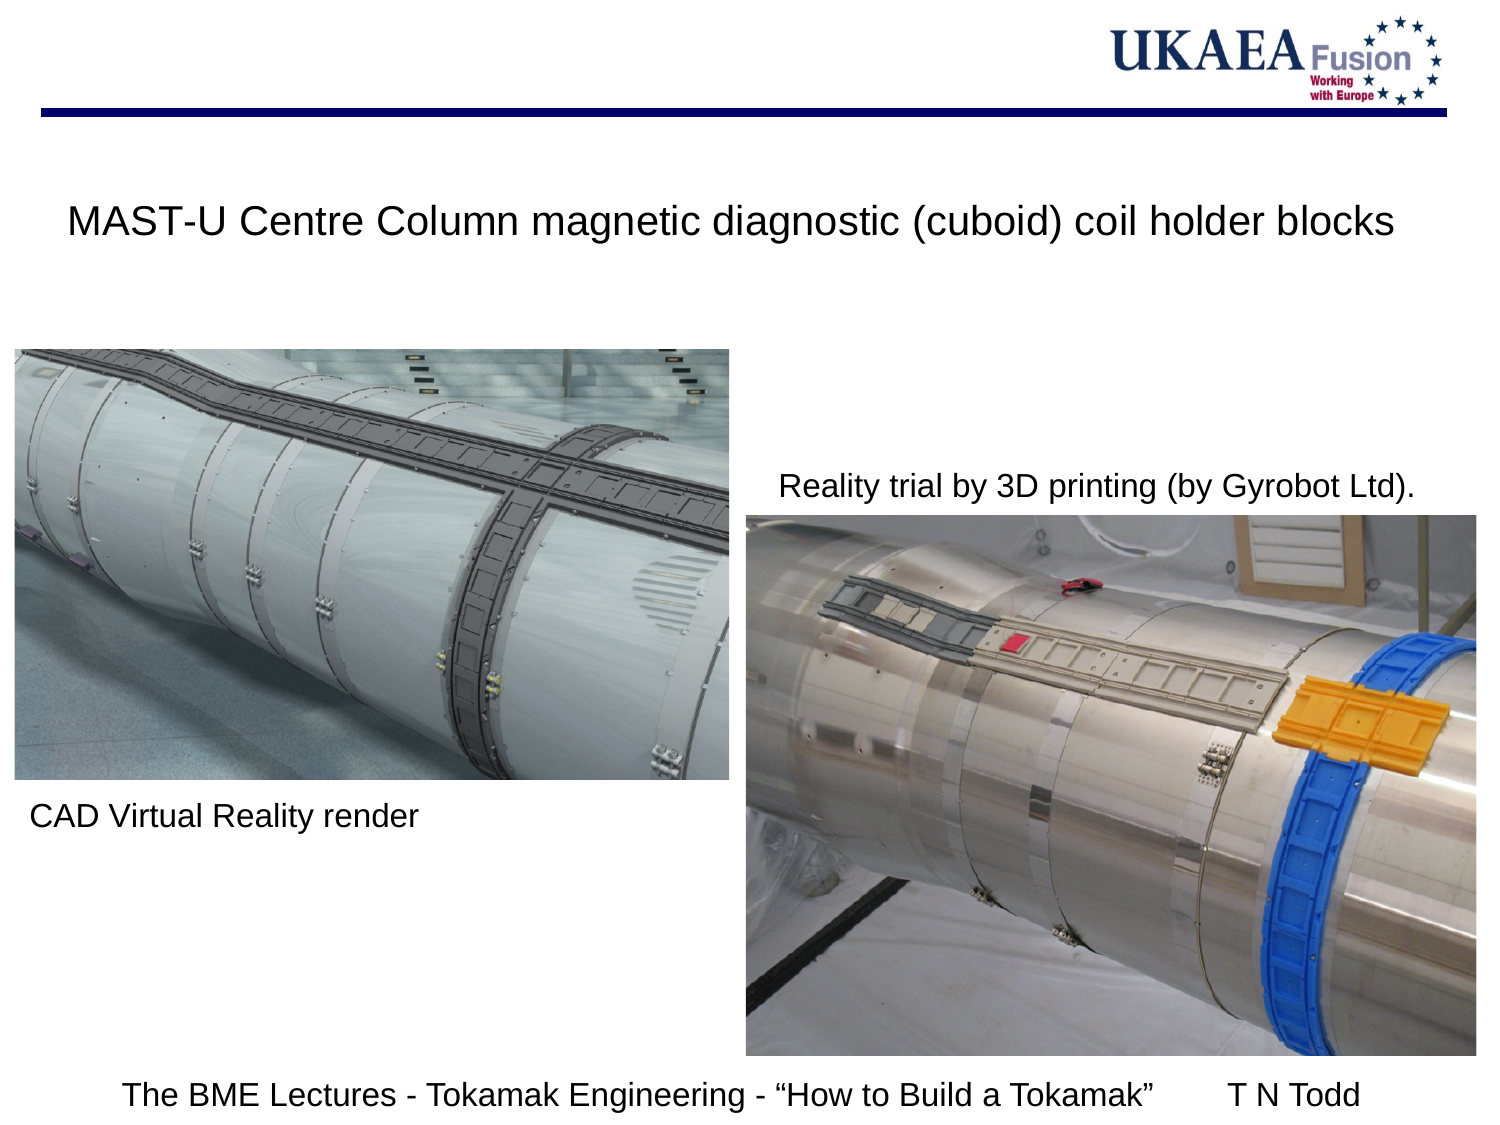

MAST-U Centre Column magnetic diagnostic (cuboid) coil holder blocks
Reality trial by 3D printing (by Gyrobot Ltd).
CAD Virtual Reality render